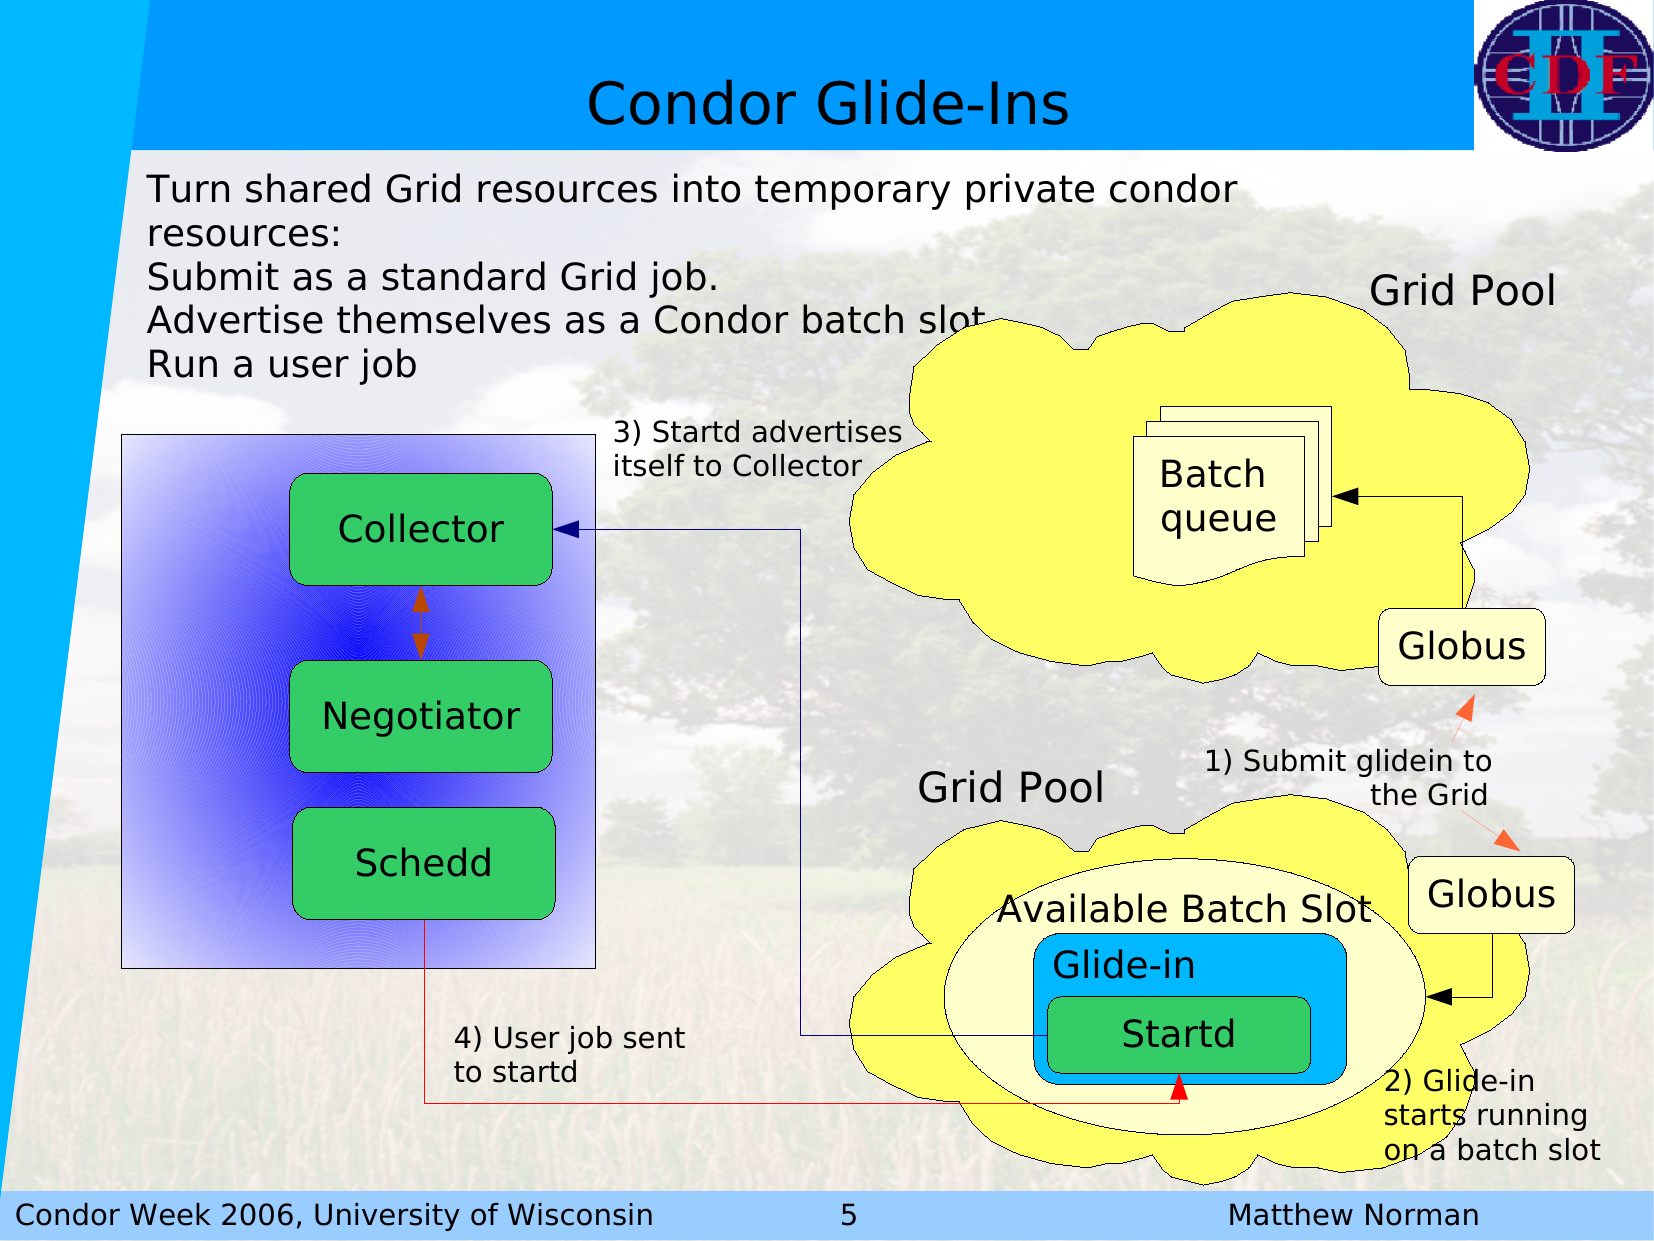

Condor Glide-Ins
Turn shared Grid resources into temporary private condor resources:
Submit as a standard Grid job.
Advertise themselves as a Condor batch slot.
Run a user job
Grid Pool
Batch
queue
3) Startd advertises itself to Collector
Collector
Globus
Negotiator
1) Submit glidein to
 the Grid
Grid Pool
Schedd
Globus
Available Batch Slot
Glide-in
Startd
4) User job sent to startd
2) Glide-in starts running on a batch slot